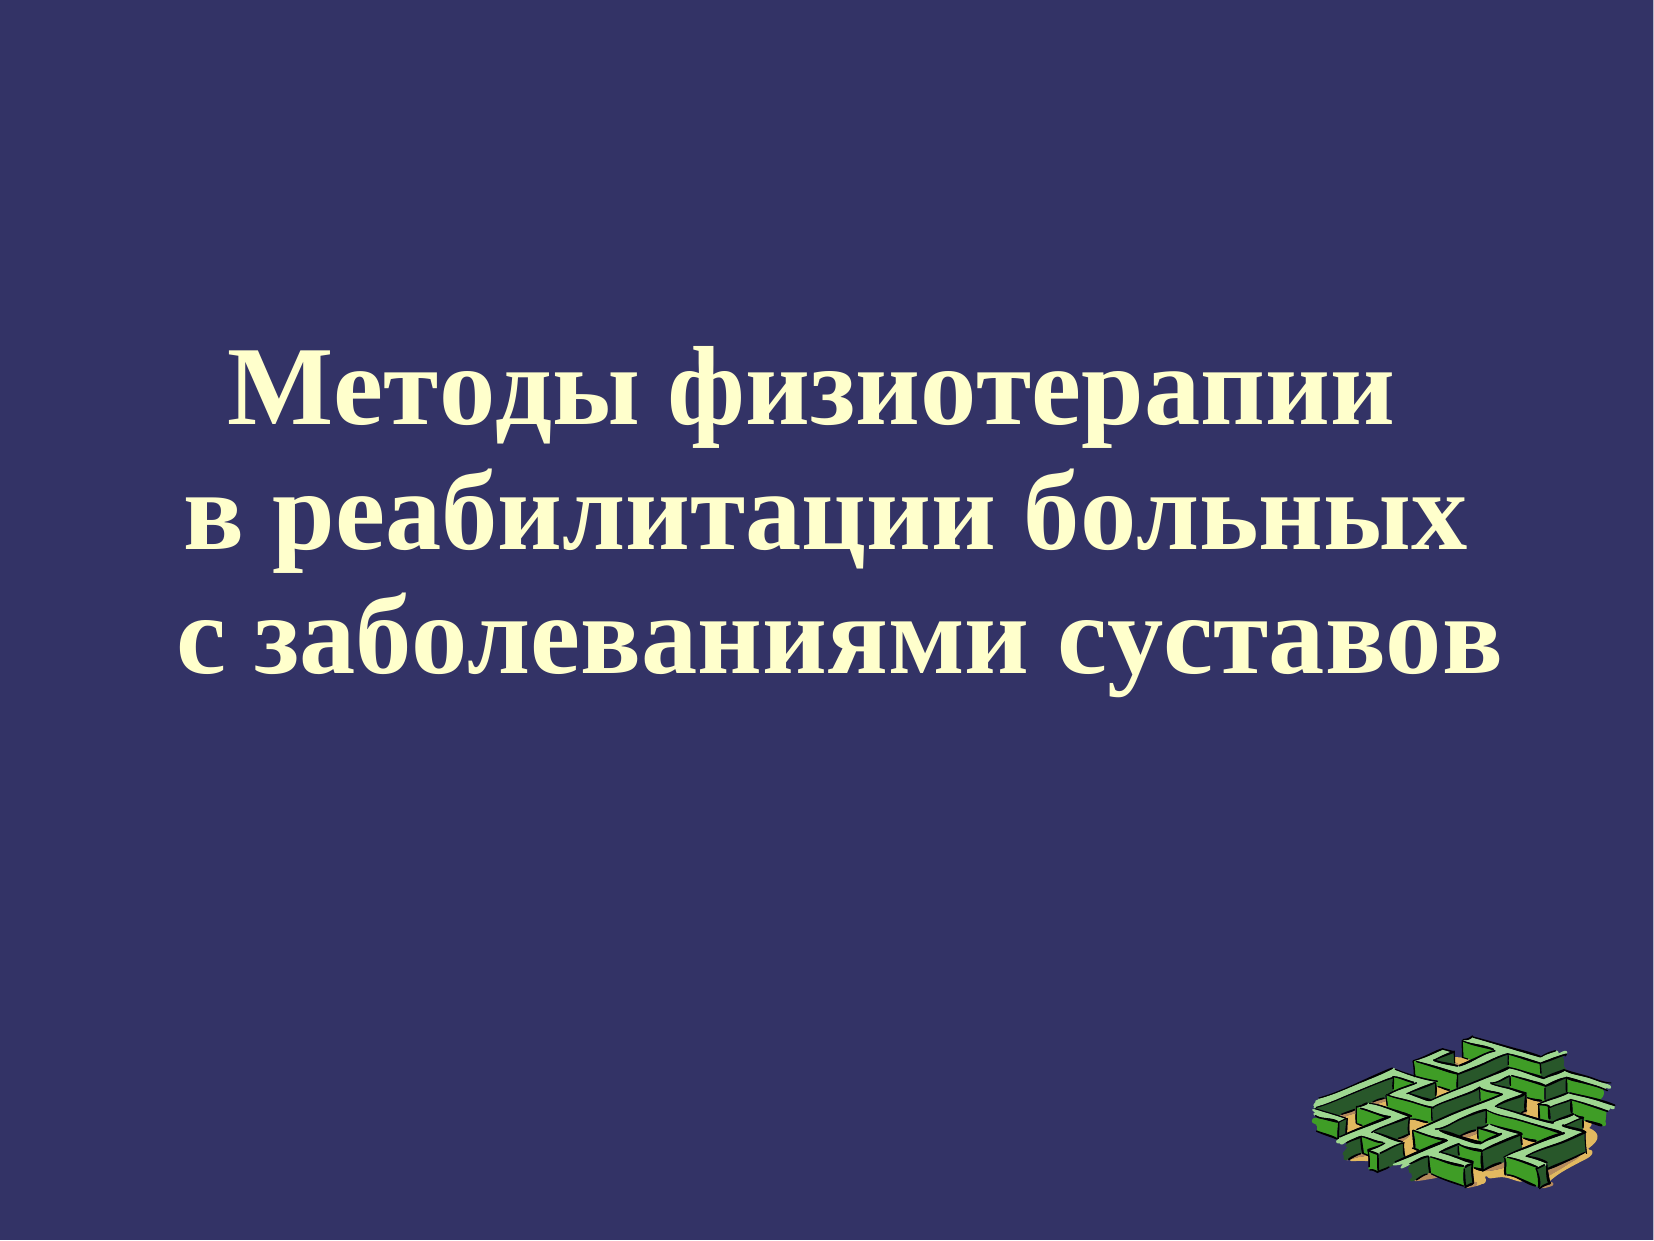

# Методы физиотерапии
в реабилитации больных
 с заболеваниями суставов